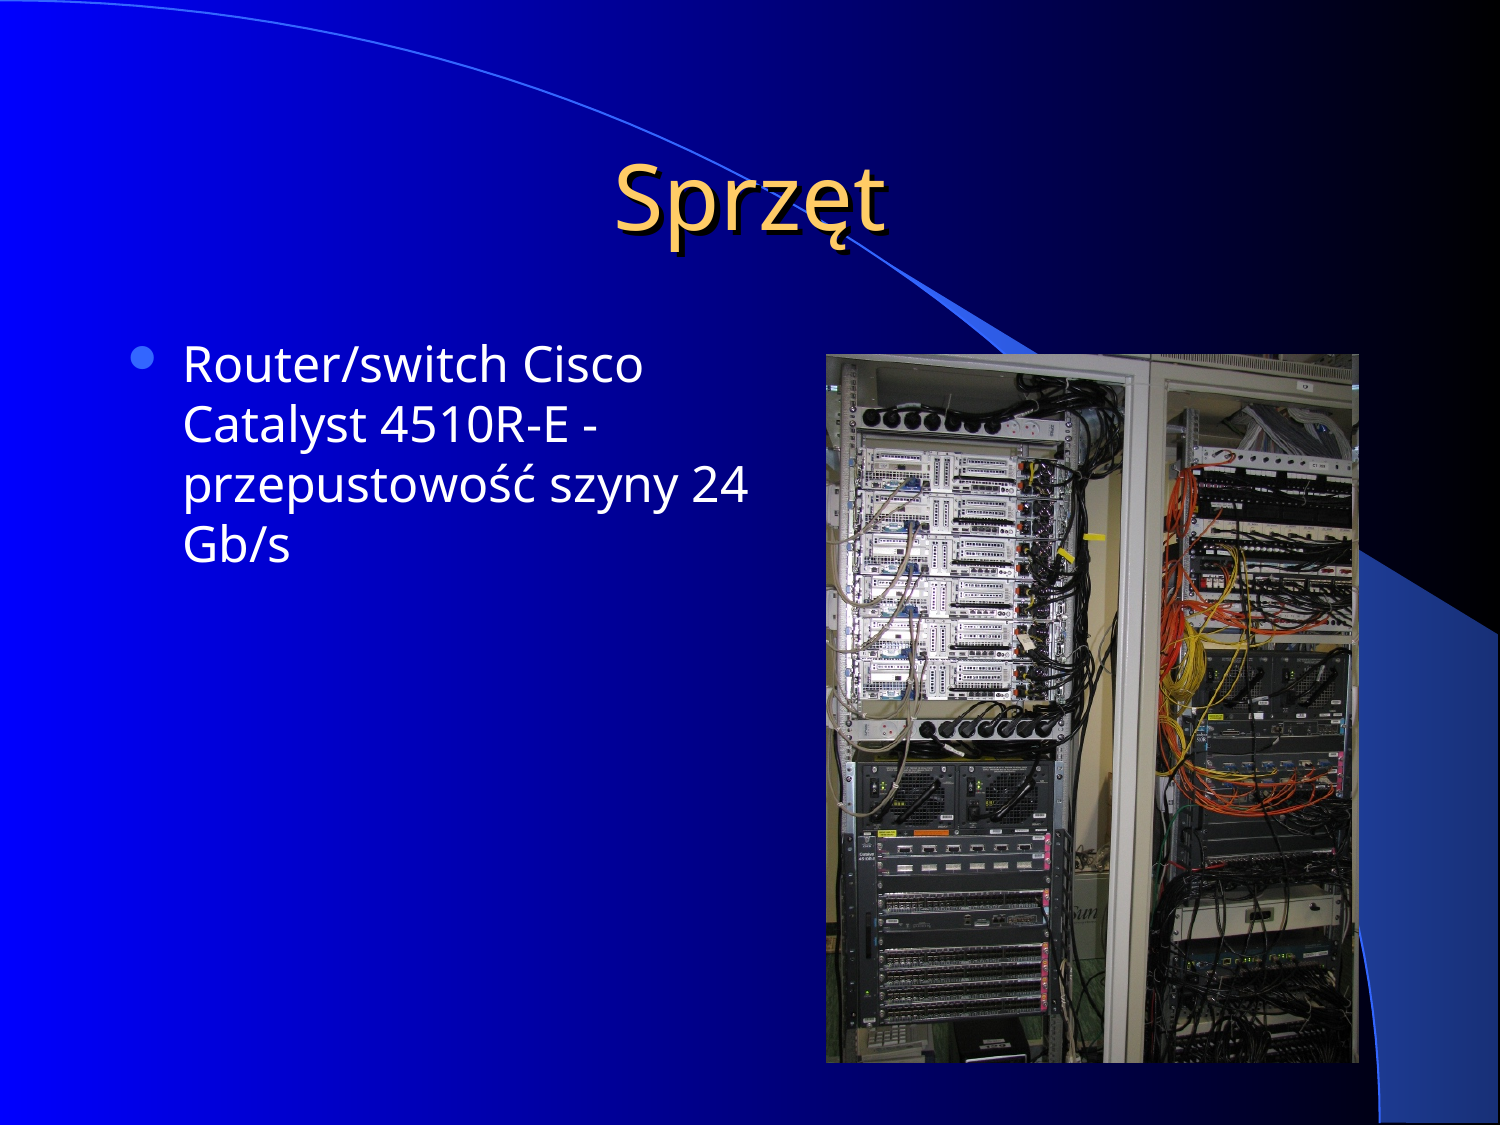

# Sprzęt
Router/switch Cisco Catalyst 4510R-E - przepustowość szyny 24 Gb/s